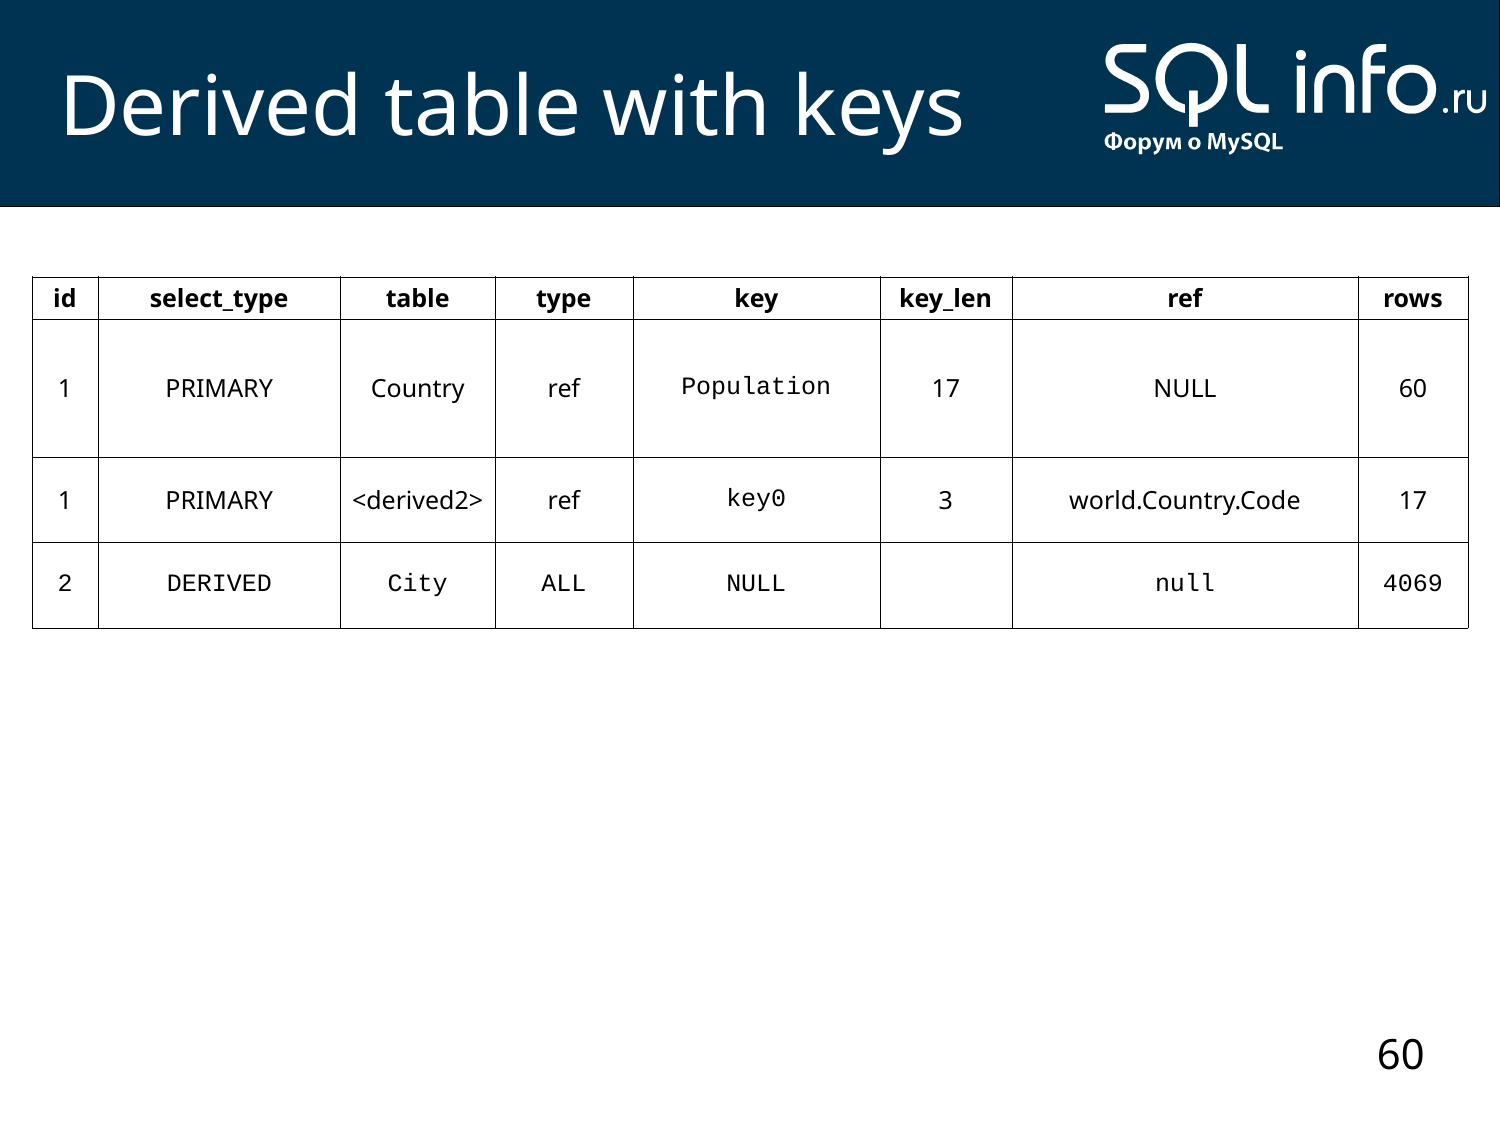

# Derived table with keys
| id | select\_type | table | type | key | key\_len | ref | rows |
| --- | --- | --- | --- | --- | --- | --- | --- |
| 1 | PRIMARY | Country | ref | Population | 17 | NULL | 60 |
| 1 | PRIMARY | <derived2> | ref | key0 | 3 | world.Country.Code | 17 |
| 2 | DERIVED | City | ALL | NULL | | null | 4069 |
60